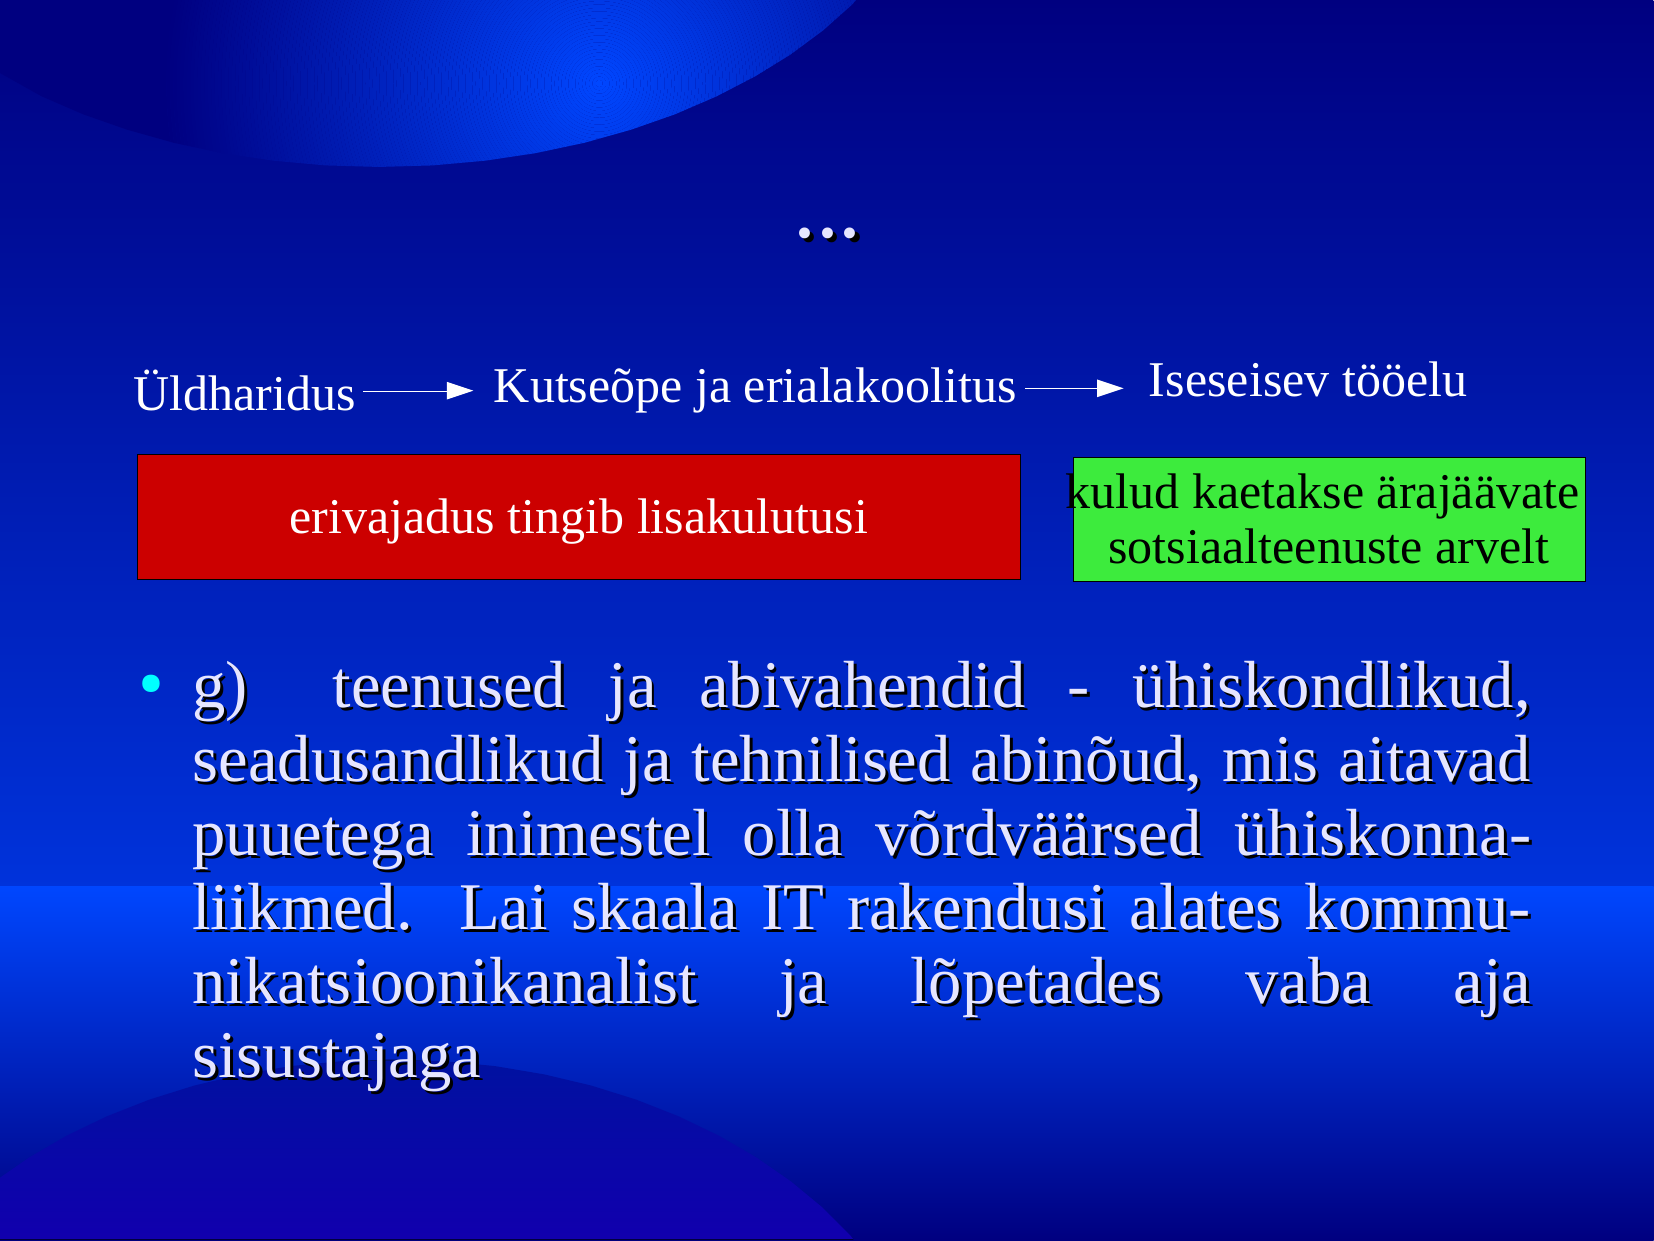

# ...
Iseseisev tööelu
Kutseõpe ja erialakoolitus
Üldharidus
erivajadus tingib lisakulutusi
kulud kaetakse ärajäävate
sotsiaalteenuste arvelt
g) teenused ja abivahendid - ühiskondlikud, seadusandlikud ja tehnilised abinõud, mis aitavad puuetega inimestel olla võrdväärsed ühiskonna-liikmed. Lai skaala IT rakendusi alates kommu-nikatsioonikanalist ja lõpetades vaba aja sisustajaga